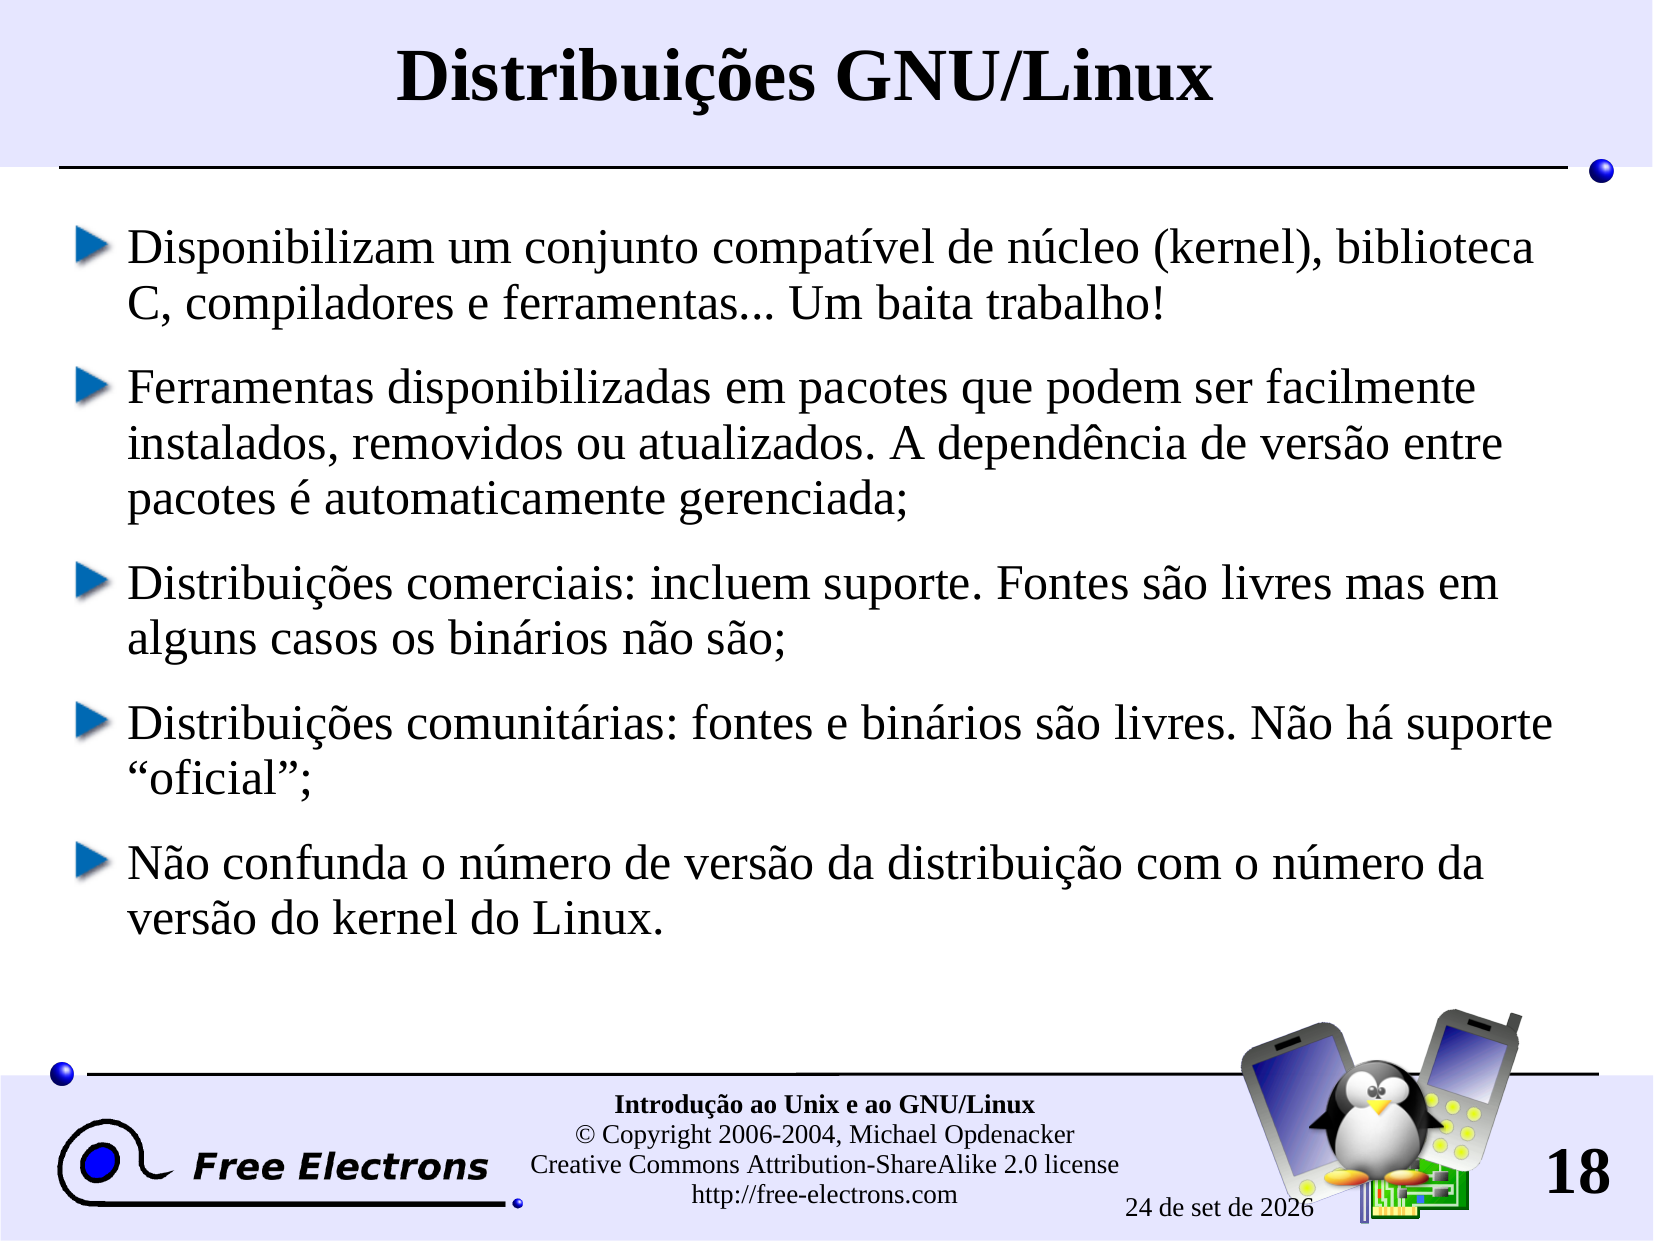

# Distribuições GNU/Linux
Disponibilizam um conjunto compatível de núcleo (kernel), biblioteca C, compiladores e ferramentas... Um baita trabalho!
Ferramentas disponibilizadas em pacotes que podem ser facilmente instalados, removidos ou atualizados. A dependência de versão entre pacotes é automaticamente gerenciada;
Distribuições comerciais: incluem suporte. Fontes são livres mas em alguns casos os binários não são;
Distribuições comunitárias: fontes e binários são livres. Não há suporte “oficial”;
Não confunda o número de versão da distribuição com o número da versão do kernel do Linux.